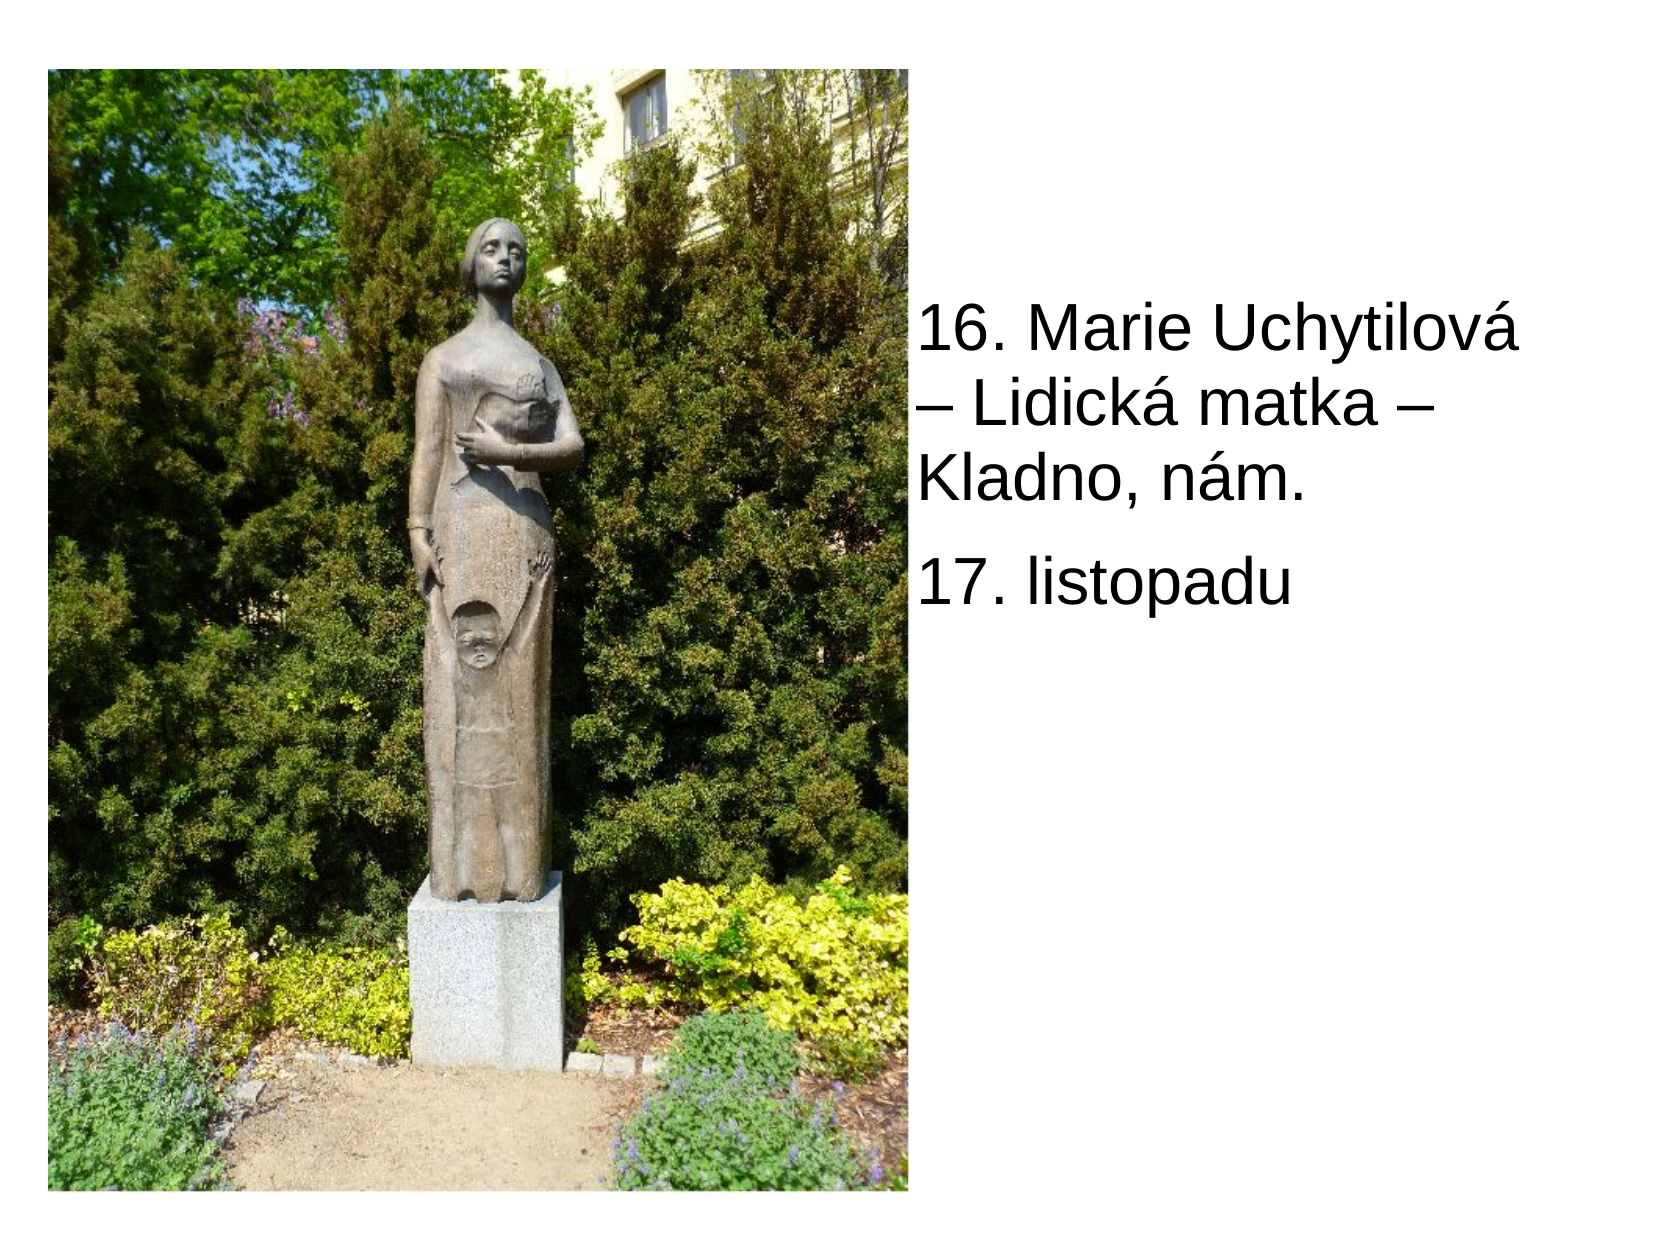

#
16. Marie Uchytilová – Lidická matka – Kladno, nám.
17. listopadu